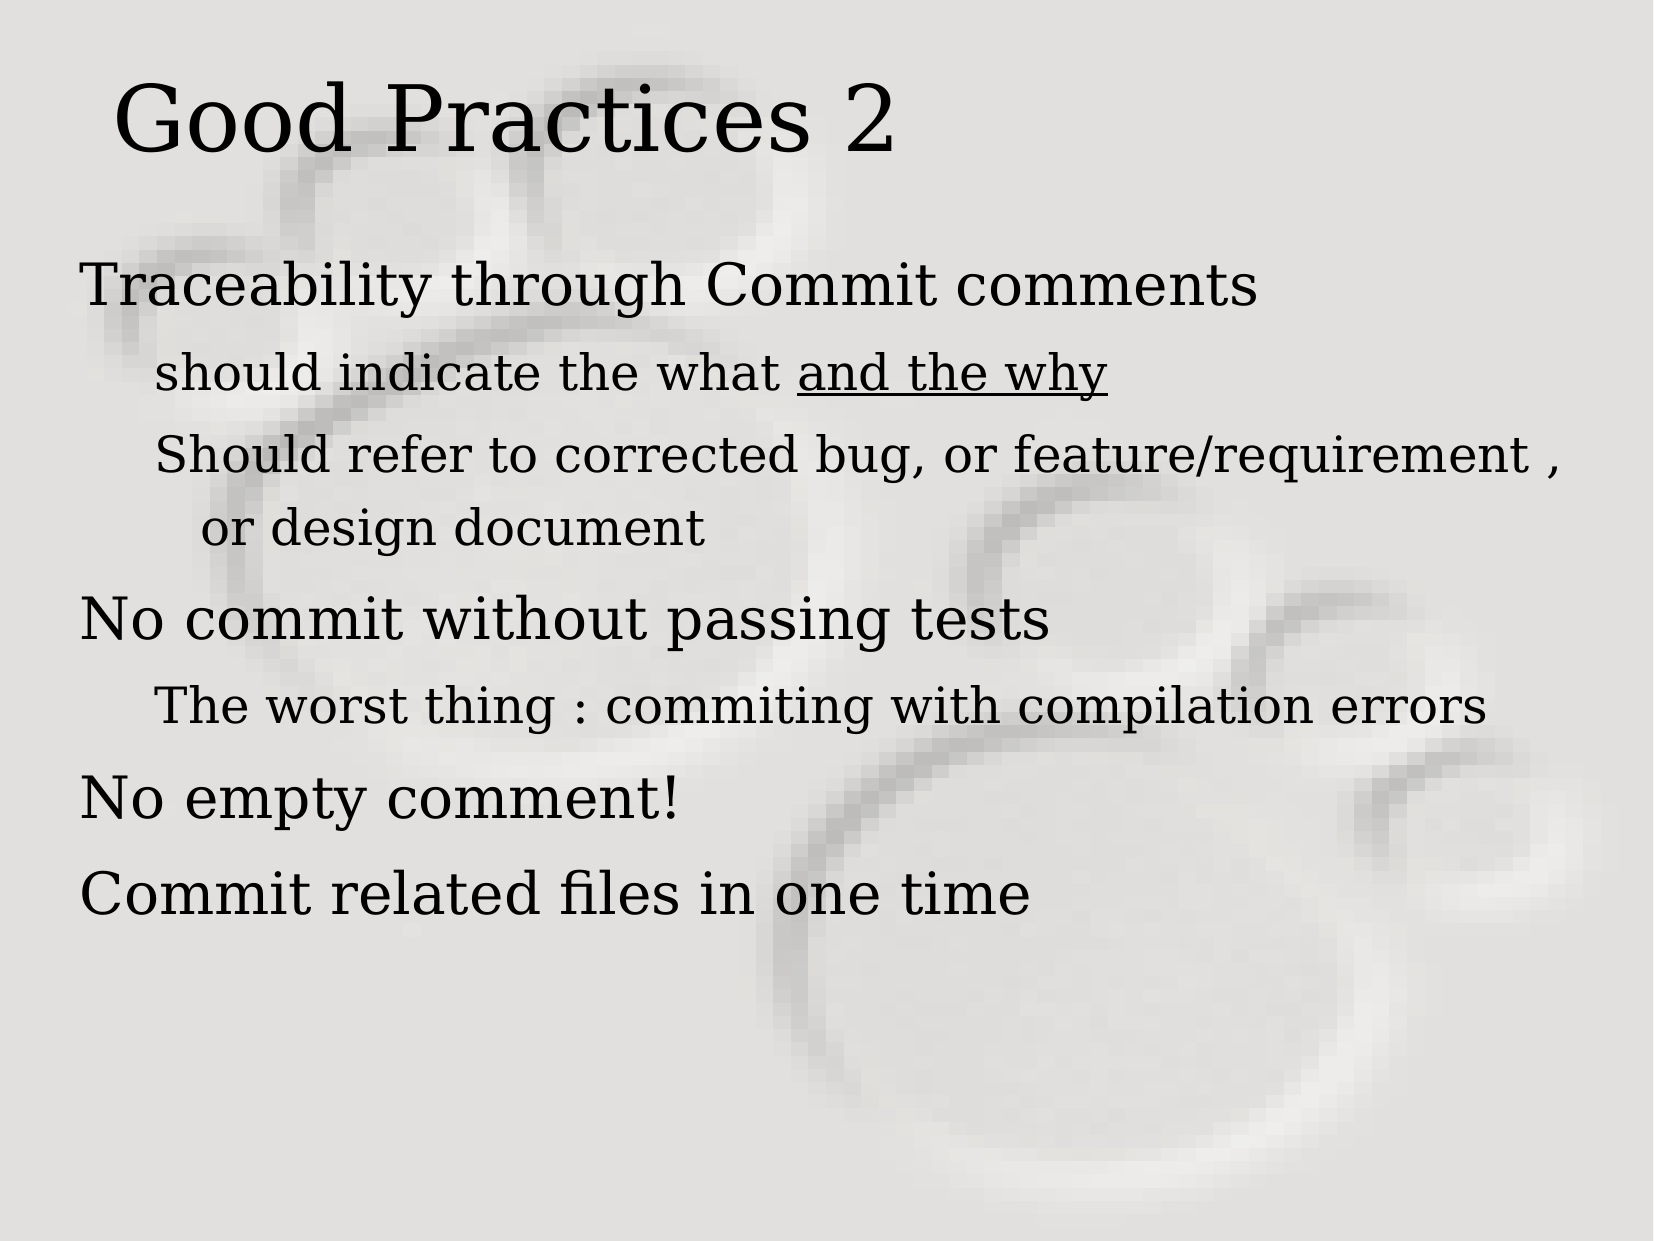

# Good Practices 2
Traceability through Commit comments
should indicate the what and the why
Should refer to corrected bug, or feature/requirement , or design document
No commit without passing tests
The worst thing : commiting with compilation errors
No empty comment!
Commit related files in one time